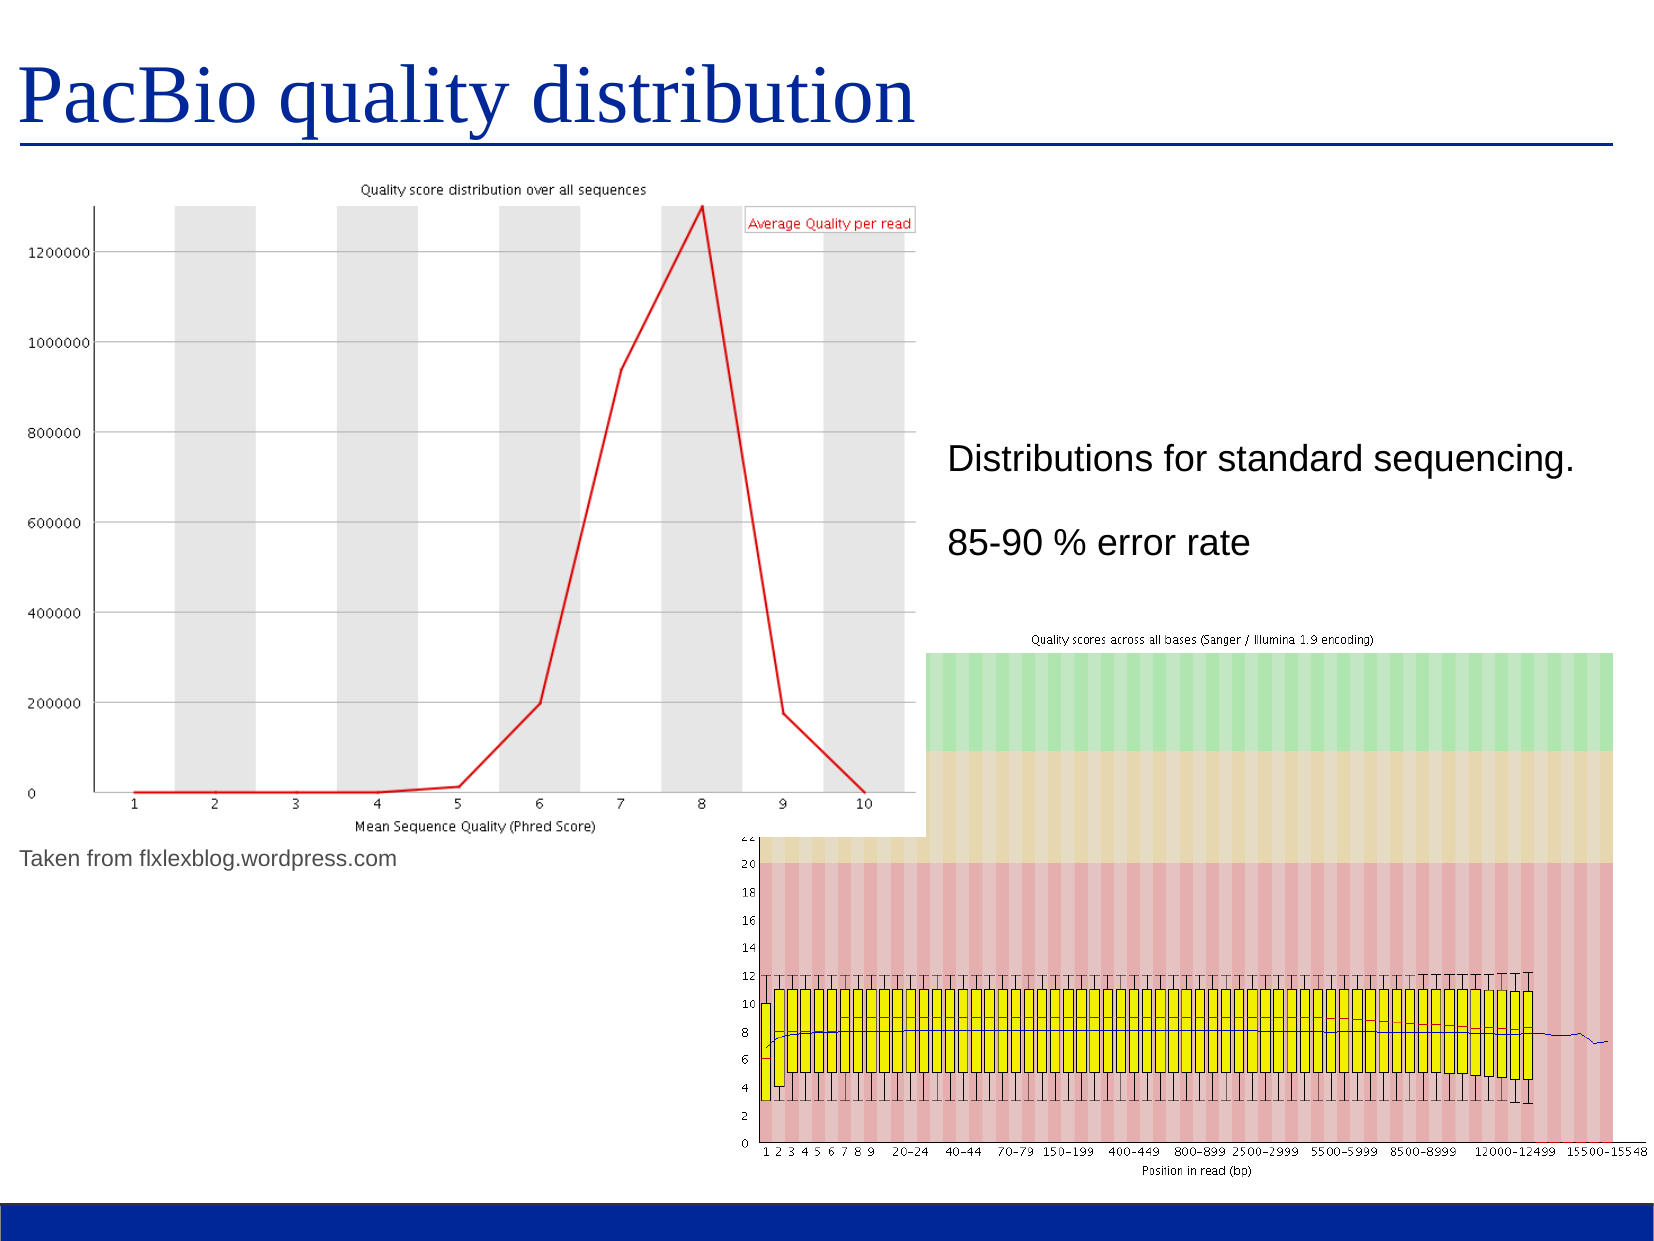

# PacBio quality distribution
Distributions for standard sequencing.
85-90 % error rate
Taken from flxlexblog.wordpress.com